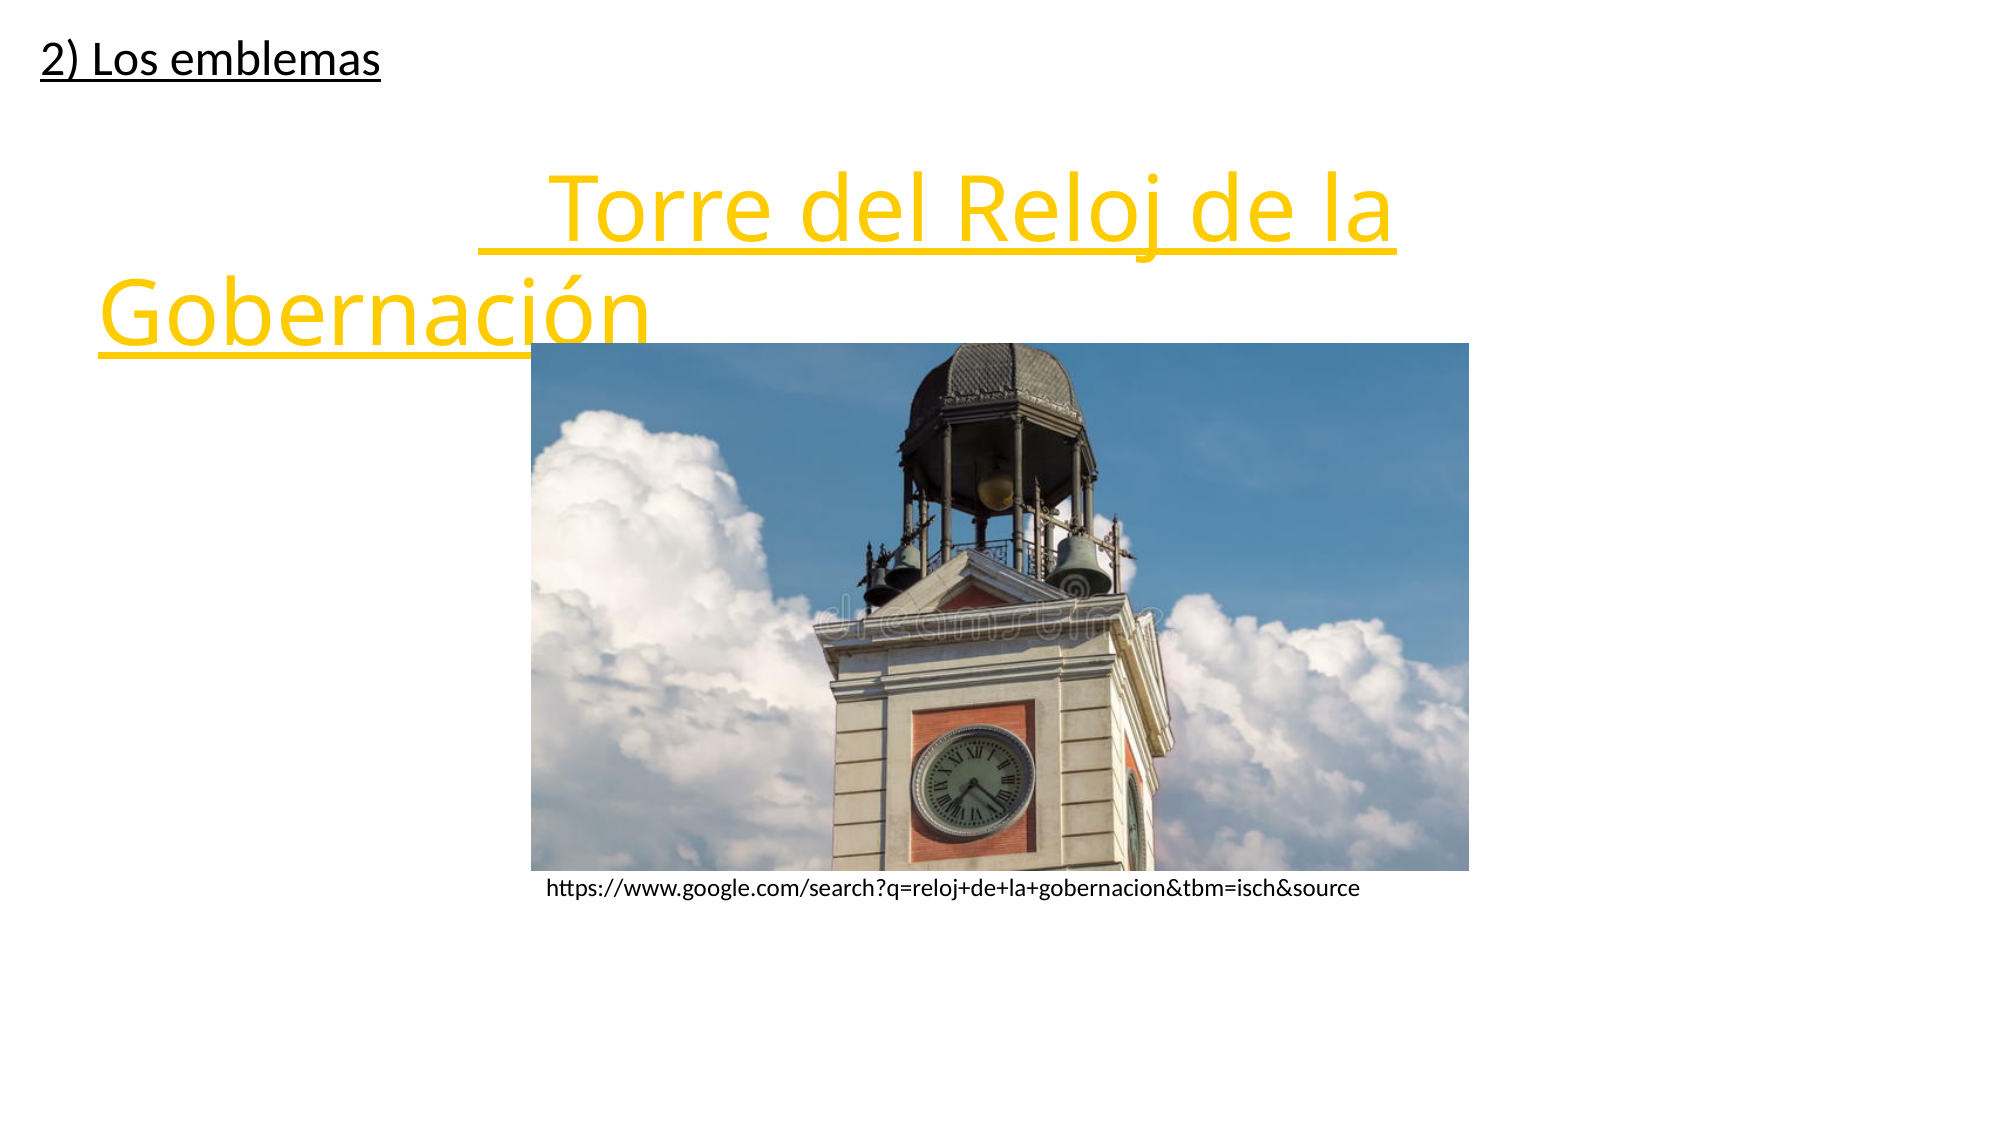

2) Los emblemas
# Torre del Reloj de la Gobernación
https://www.google.com/search?q=reloj+de+la+gobernacion&tbm=isch&source